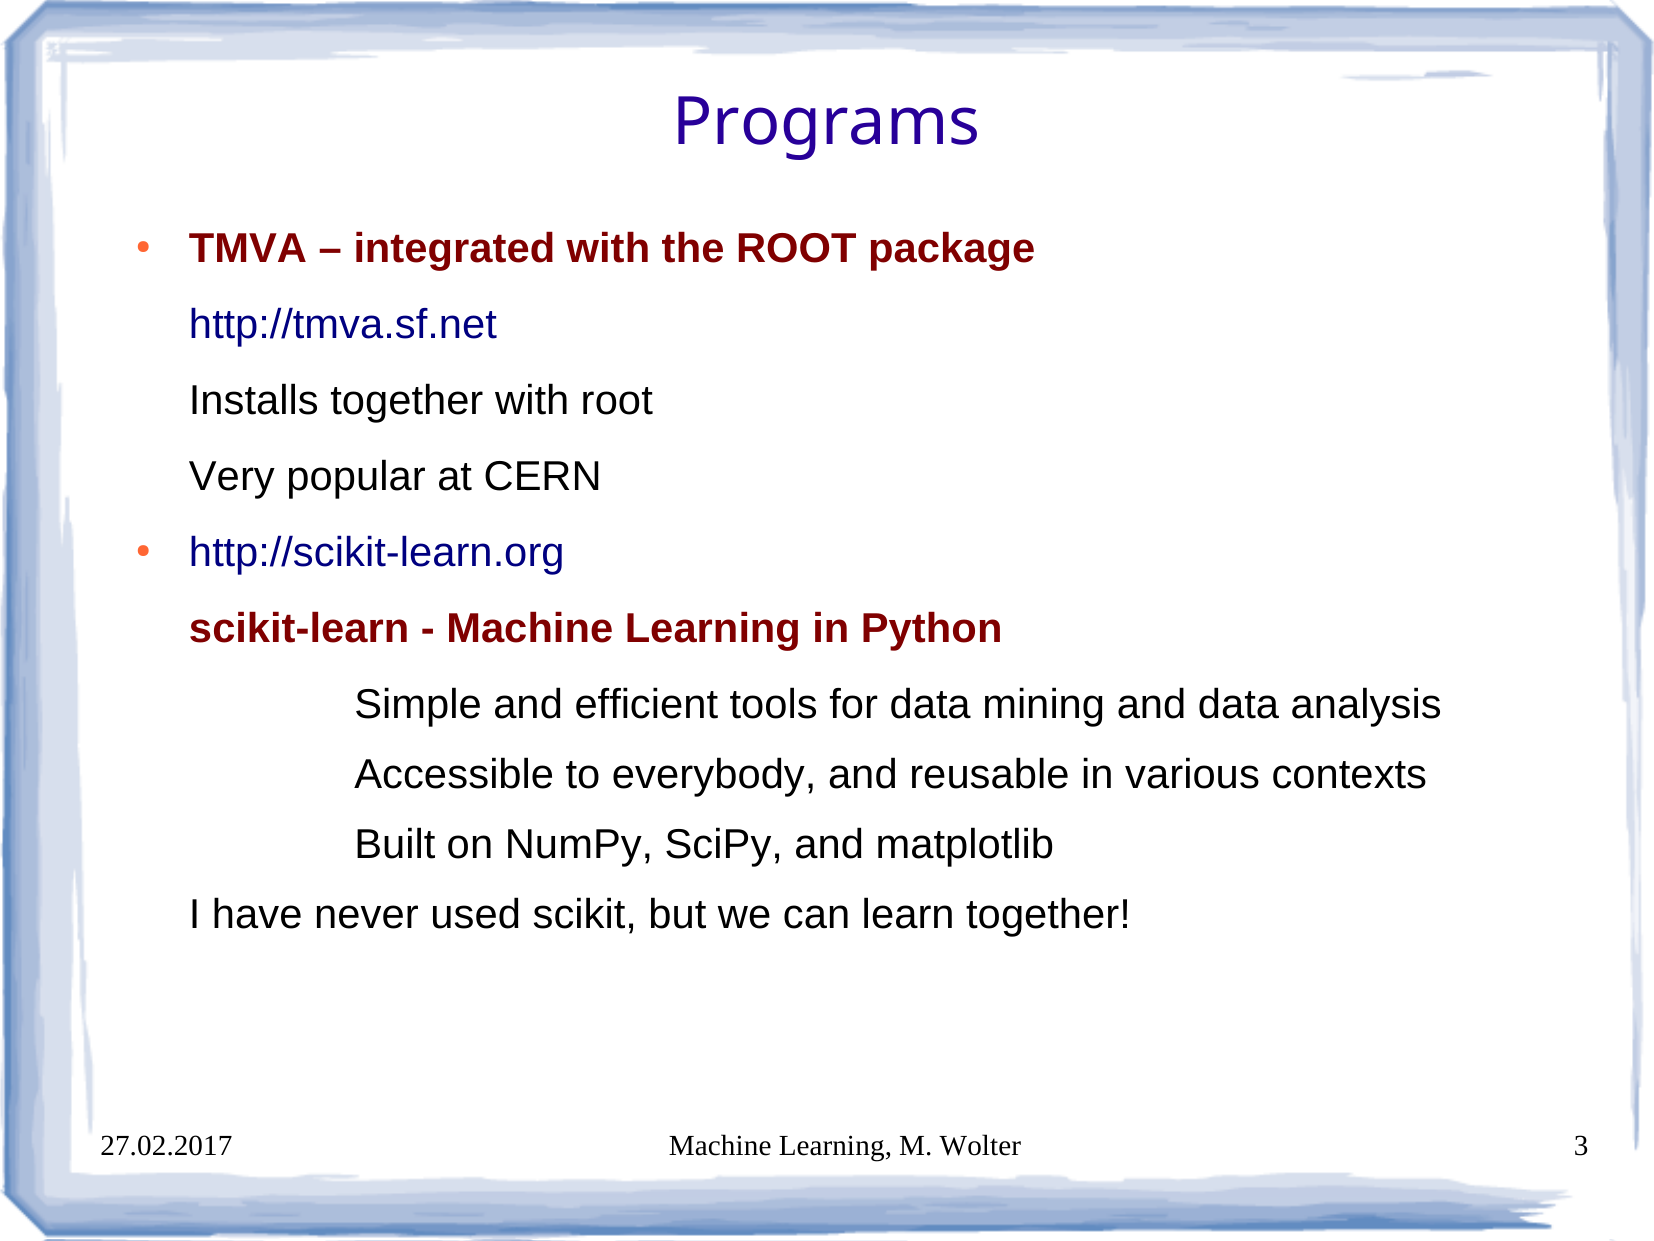

# Programs
TMVA – integrated with the ROOT package
http://tmva.sf.net
Installs together with root
Very popular at CERN
http://scikit-learn.org
scikit-learn - Machine Learning in Python
Simple and efficient tools for data mining and data analysis
Accessible to everybody, and reusable in various contexts
Built on NumPy, SciPy, and matplotlib
I have never used scikit, but we can learn together!
27.02.2017
Machine Learning, M. Wolter
3